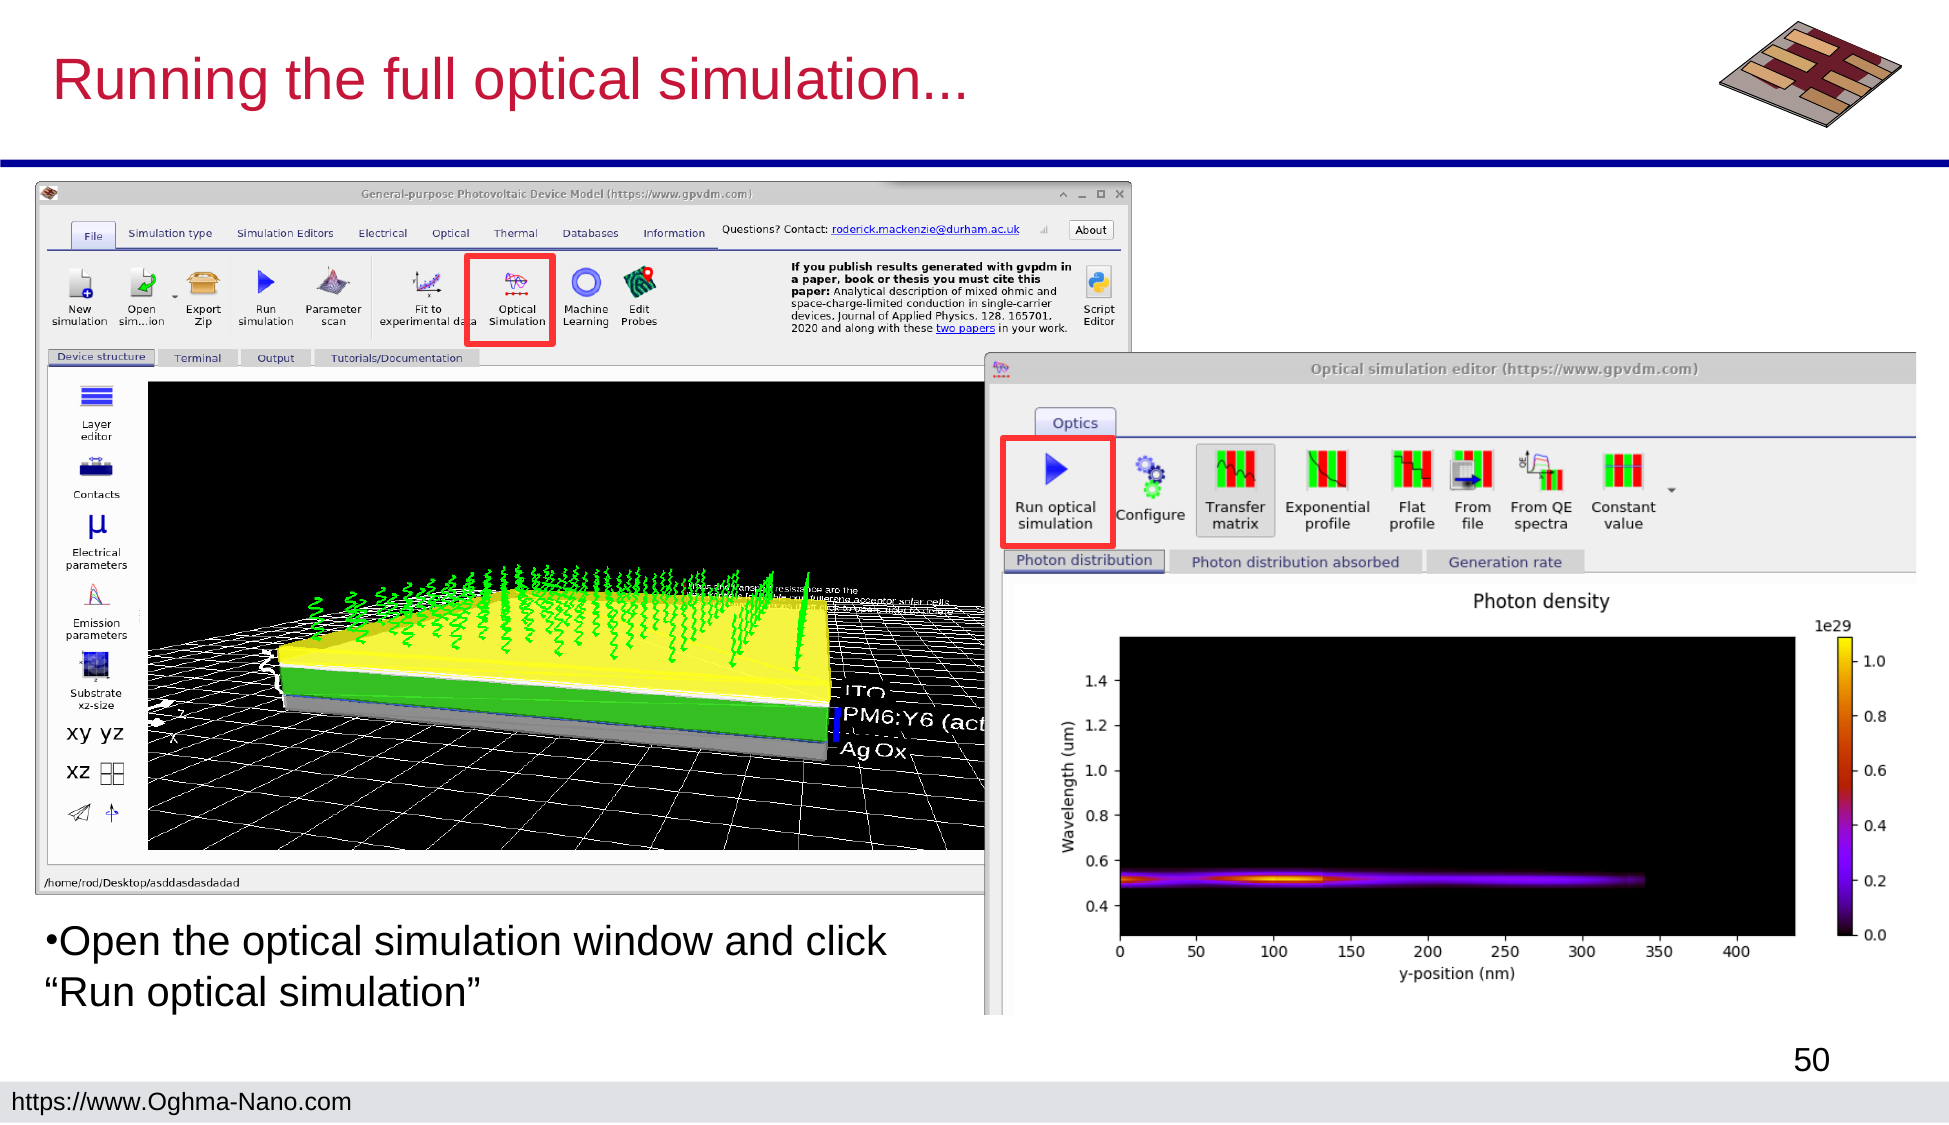

# Running the full optical simulation...
Open the optical simulation window and click “Run optical simulation”